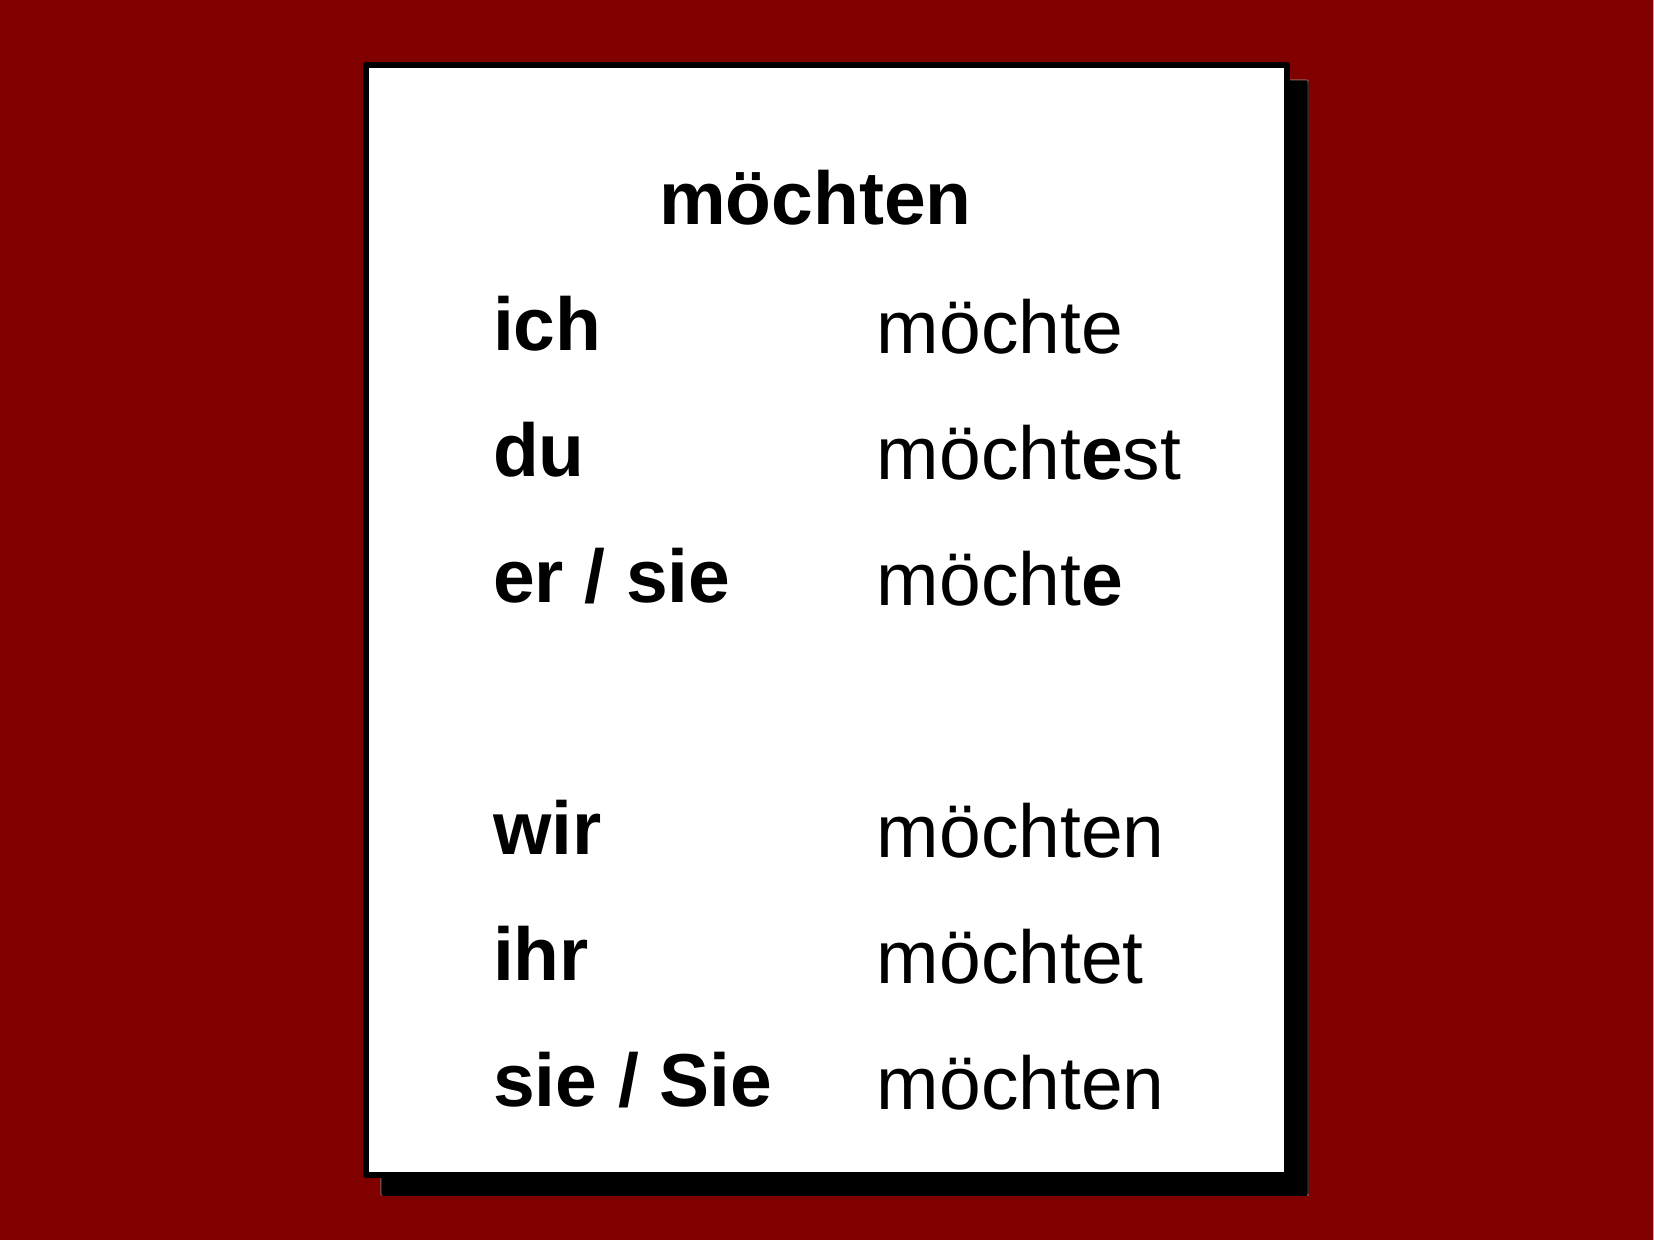

möchten
ich
du
er / sie
wir
ihr
sie / Sie
möchte
möchtest
möchte
möchten
möchtet
möchten